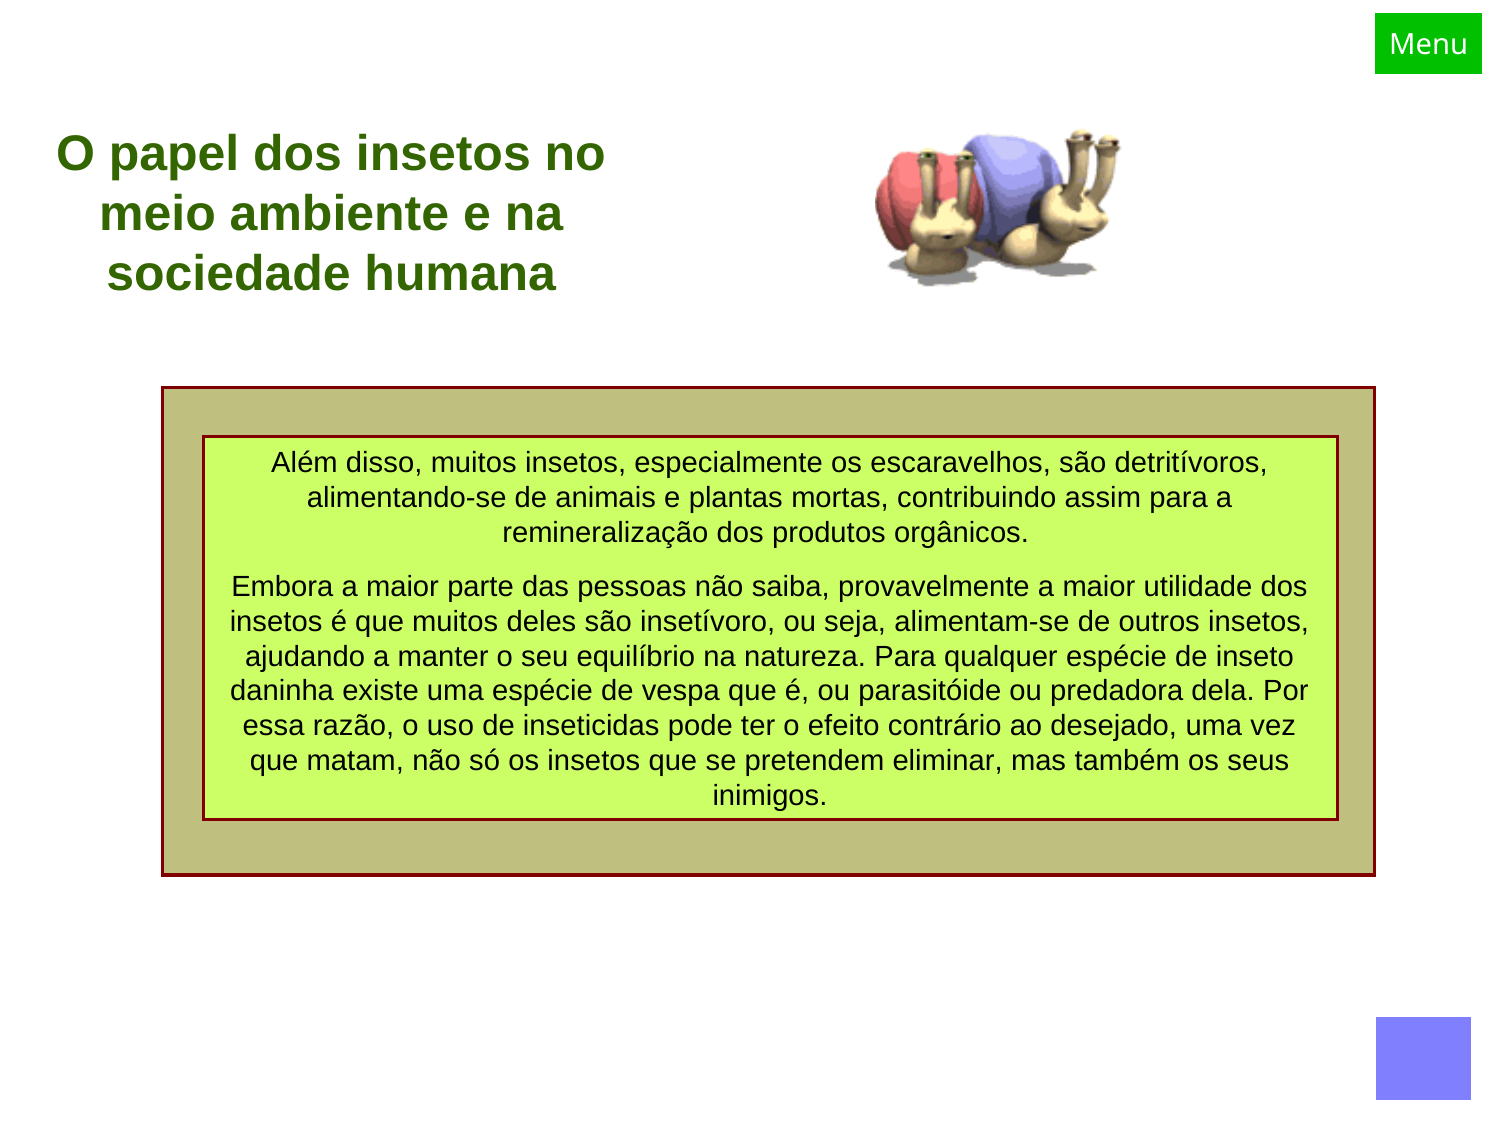

O papel dos insetos no meio ambiente e na sociedade humana
Além disso, muitos insetos, especialmente os escaravelhos, são detritívoros, alimentando-se de animais e plantas mortas, contribuindo assim para a remineralização dos produtos orgânicos.
Embora a maior parte das pessoas não saiba, provavelmente a maior utilidade dos insetos é que muitos deles são insetívoro, ou seja, alimentam-se de outros insetos, ajudando a manter o seu equilíbrio na natureza. Para qualquer espécie de inseto daninha existe uma espécie de vespa que é, ou parasitóide ou predadora dela. Por essa razão, o uso de inseticidas pode ter o efeito contrário ao desejado, uma vez que matam, não só os insetos que se pretendem eliminar, mas também os seus inimigos.